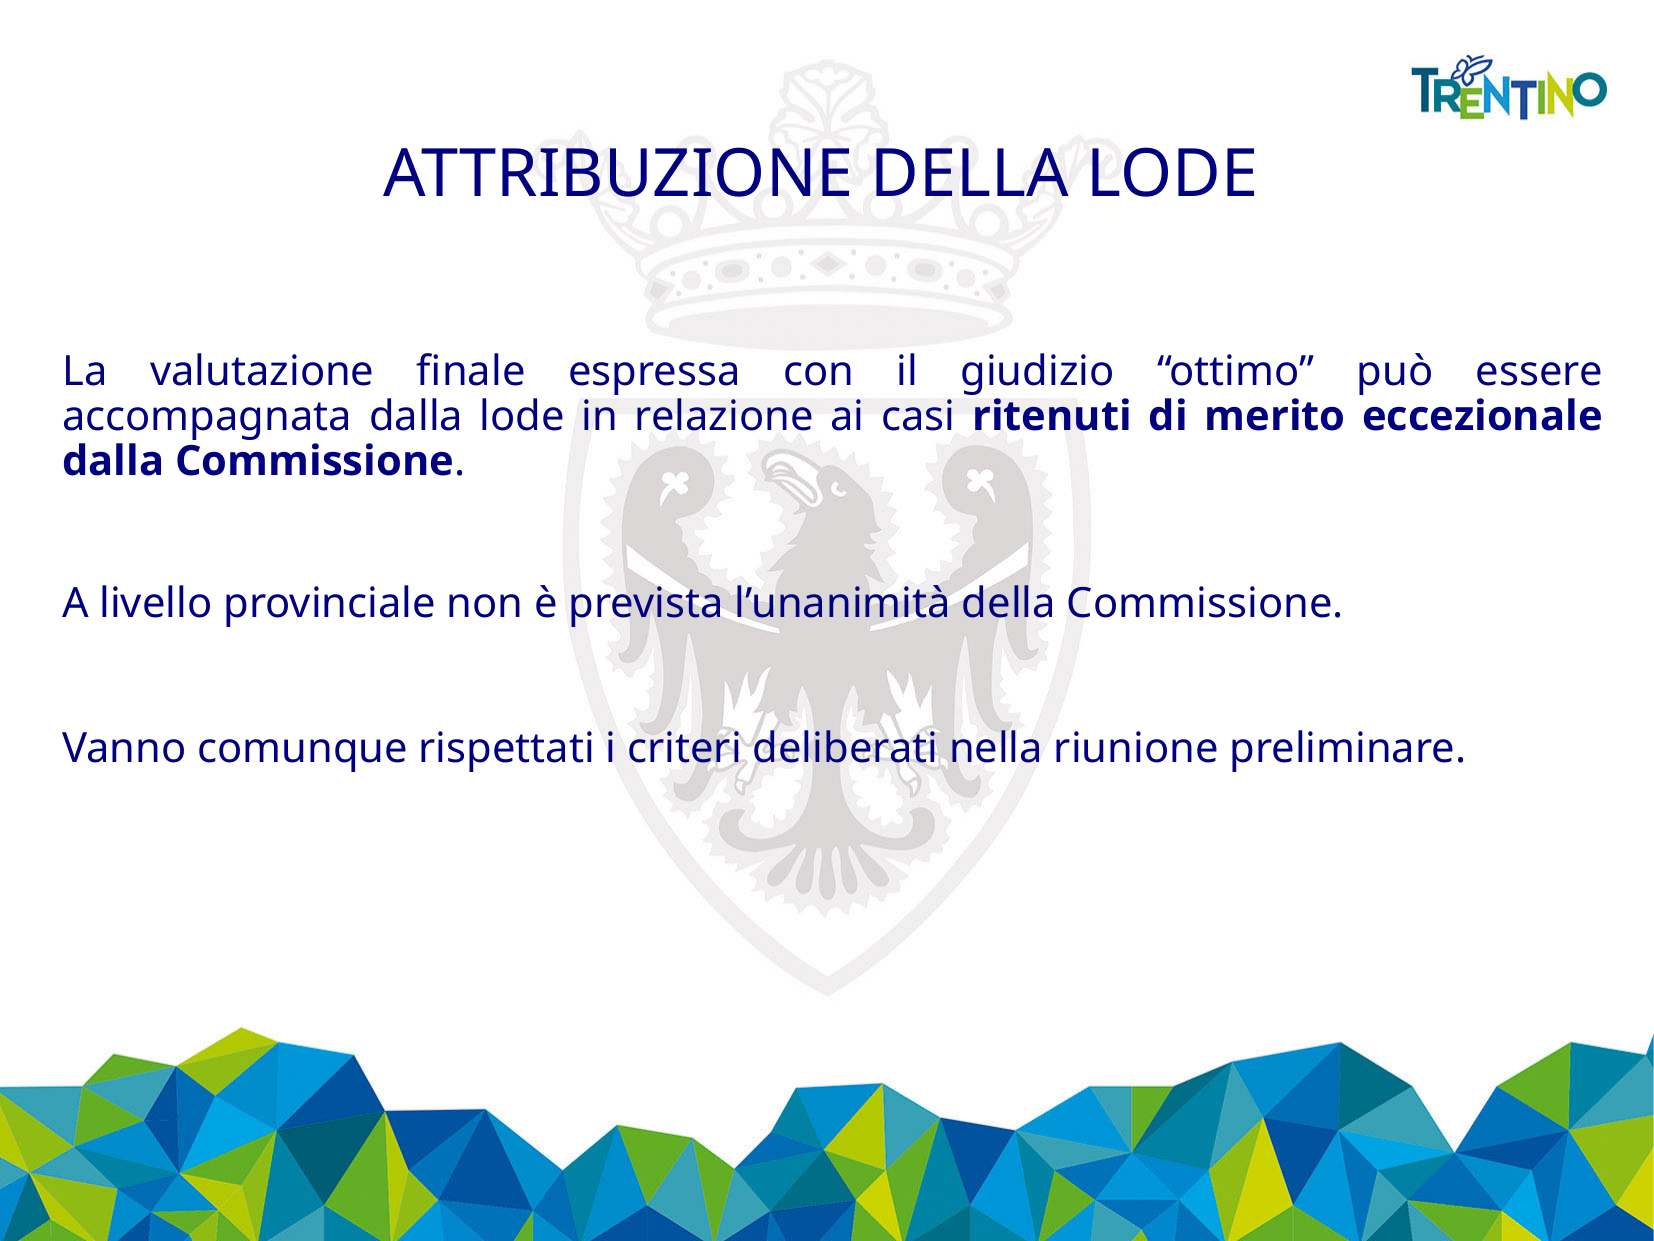

ATTRIBUZIONE DELLA LODE
La valutazione finale espressa con il giudizio “ottimo” può essere accompagnata dalla lode in relazione ai casi ritenuti di merito eccezionale dalla Commissione.
A livello provinciale non è prevista l’unanimità della Commissione.
Vanno comunque rispettati i criteri deliberati nella riunione preliminare.